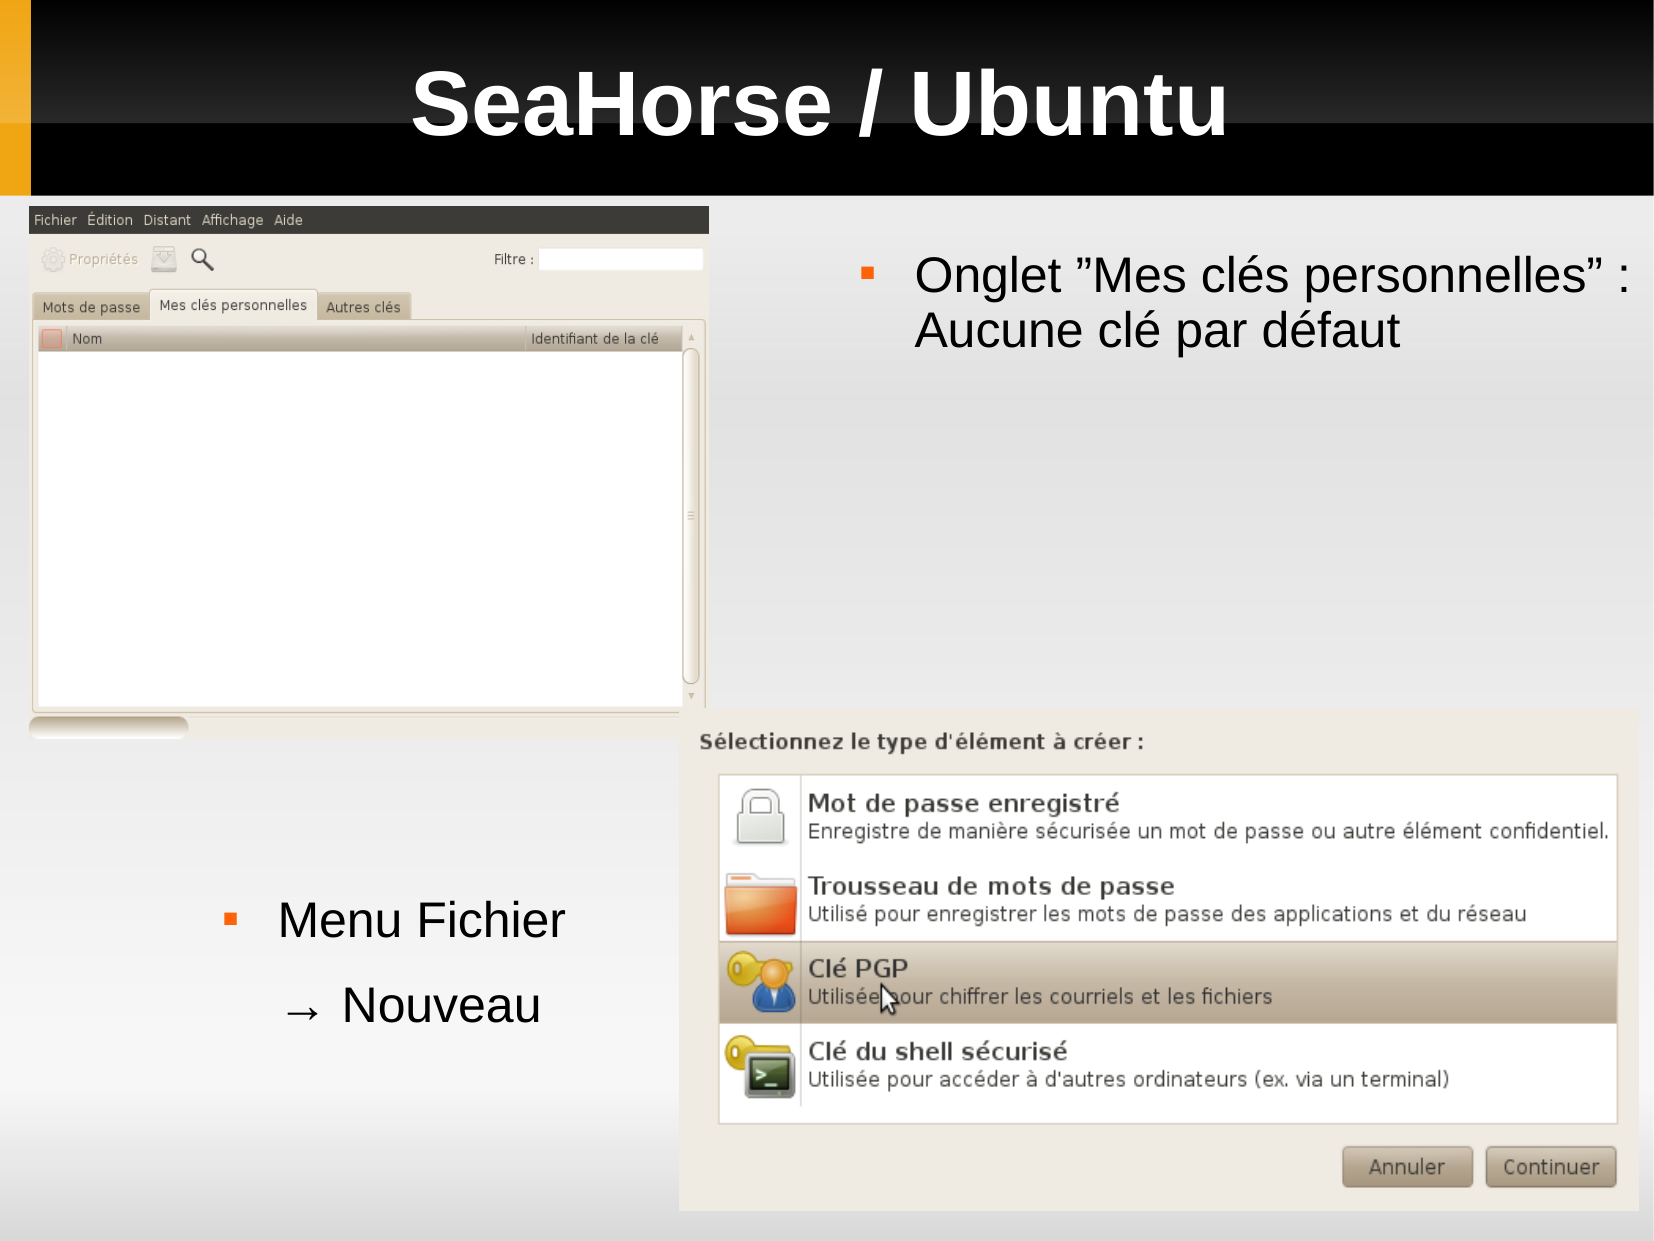

# SeaHorse / Ubuntu
Onglet ”Mes clés personnelles” : Aucune clé par défaut
Menu Fichier
→ Nouveau